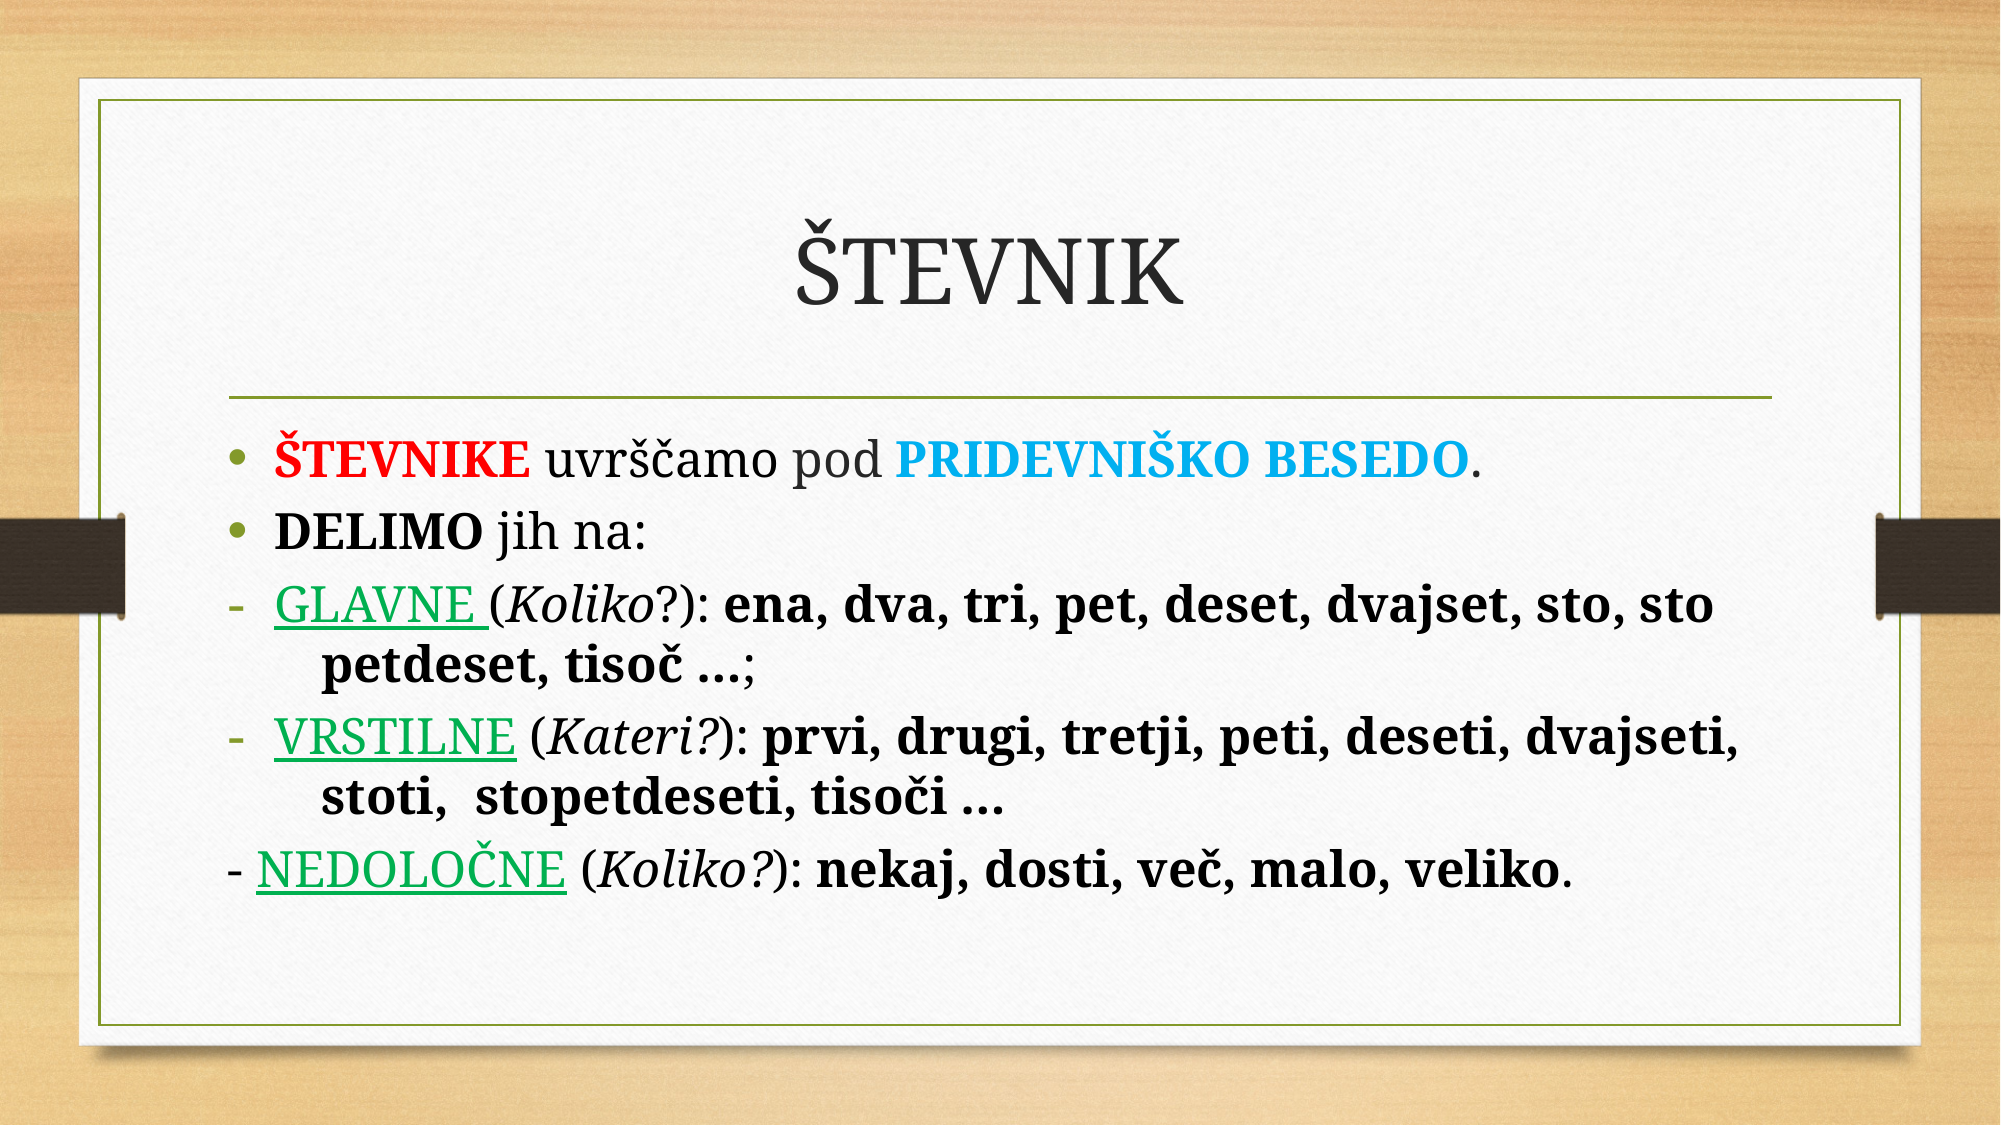

# ŠTEVNIK
ŠTEVNIKE uvrščamo pod PRIDEVNIŠKO BESEDO.
DELIMO jih na:
GLAVNE (Koliko?): ena, dva, tri, pet, deset, dvajset, sto, sto petdeset, tisoč …;
VRSTILNE (Kateri?): prvi, drugi, tretji, peti, deseti, dvajseti, stoti, stopetdeseti, tisoči …
- NEDOLOČNE (Koliko?): nekaj, dosti, več, malo, veliko.